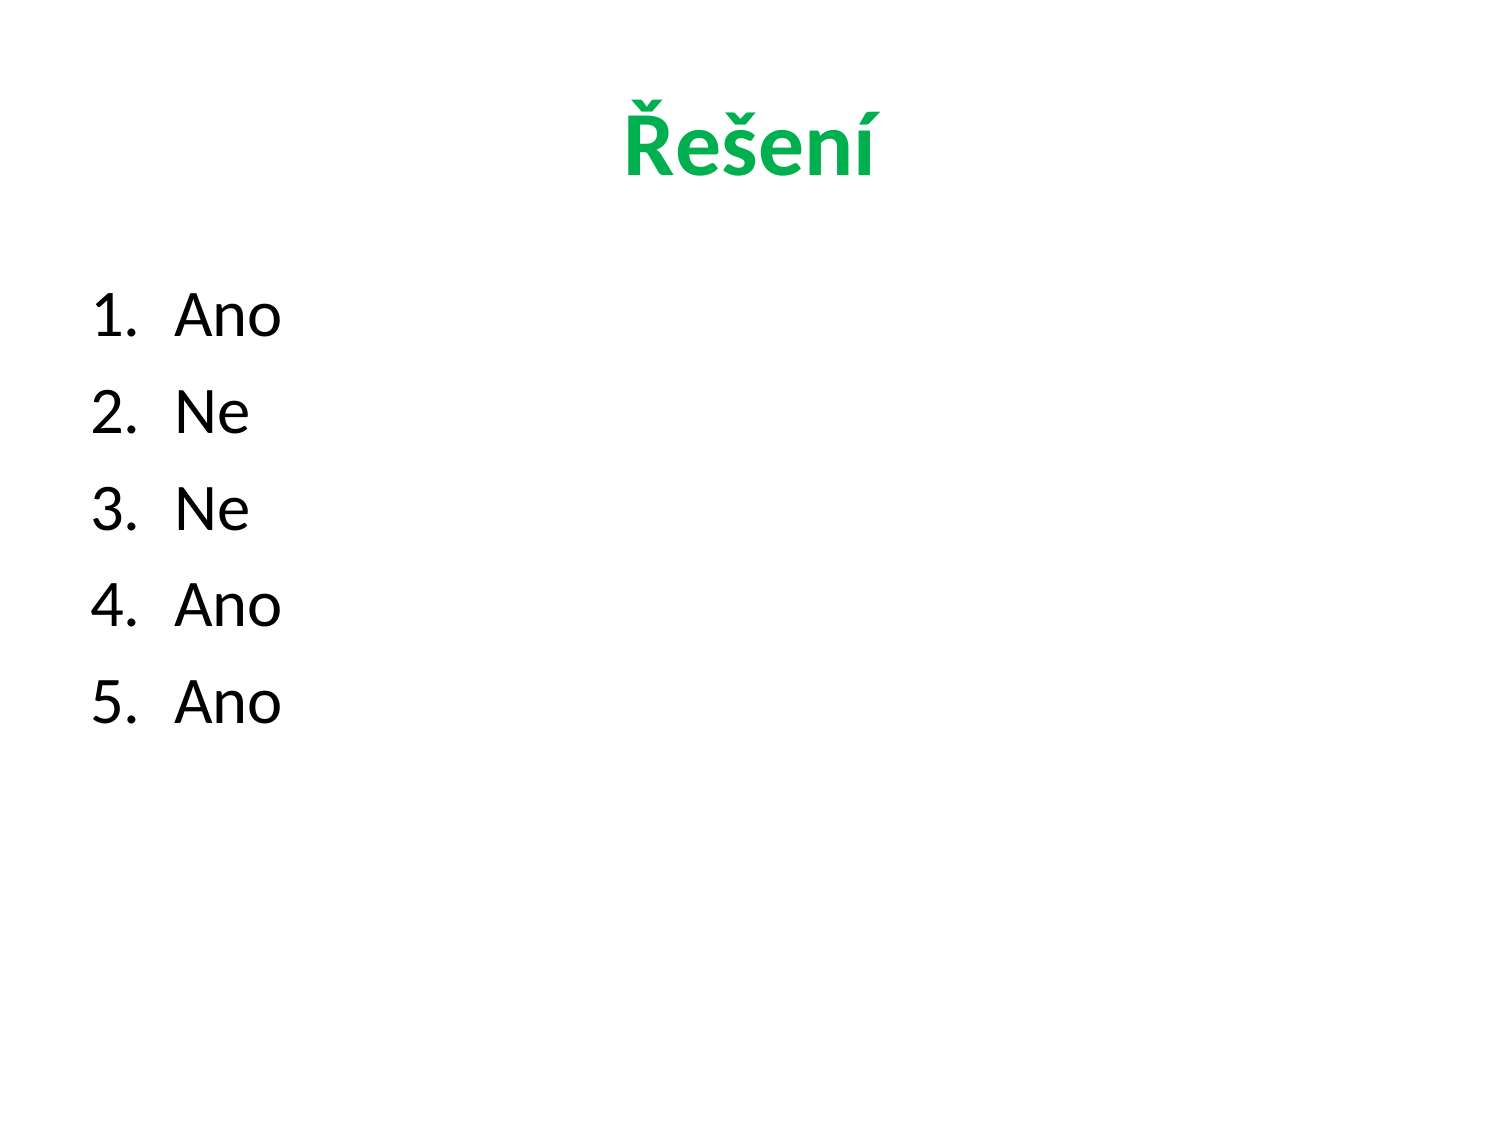

# Řešení
Ano
Ne
Ne
Ano
Ano